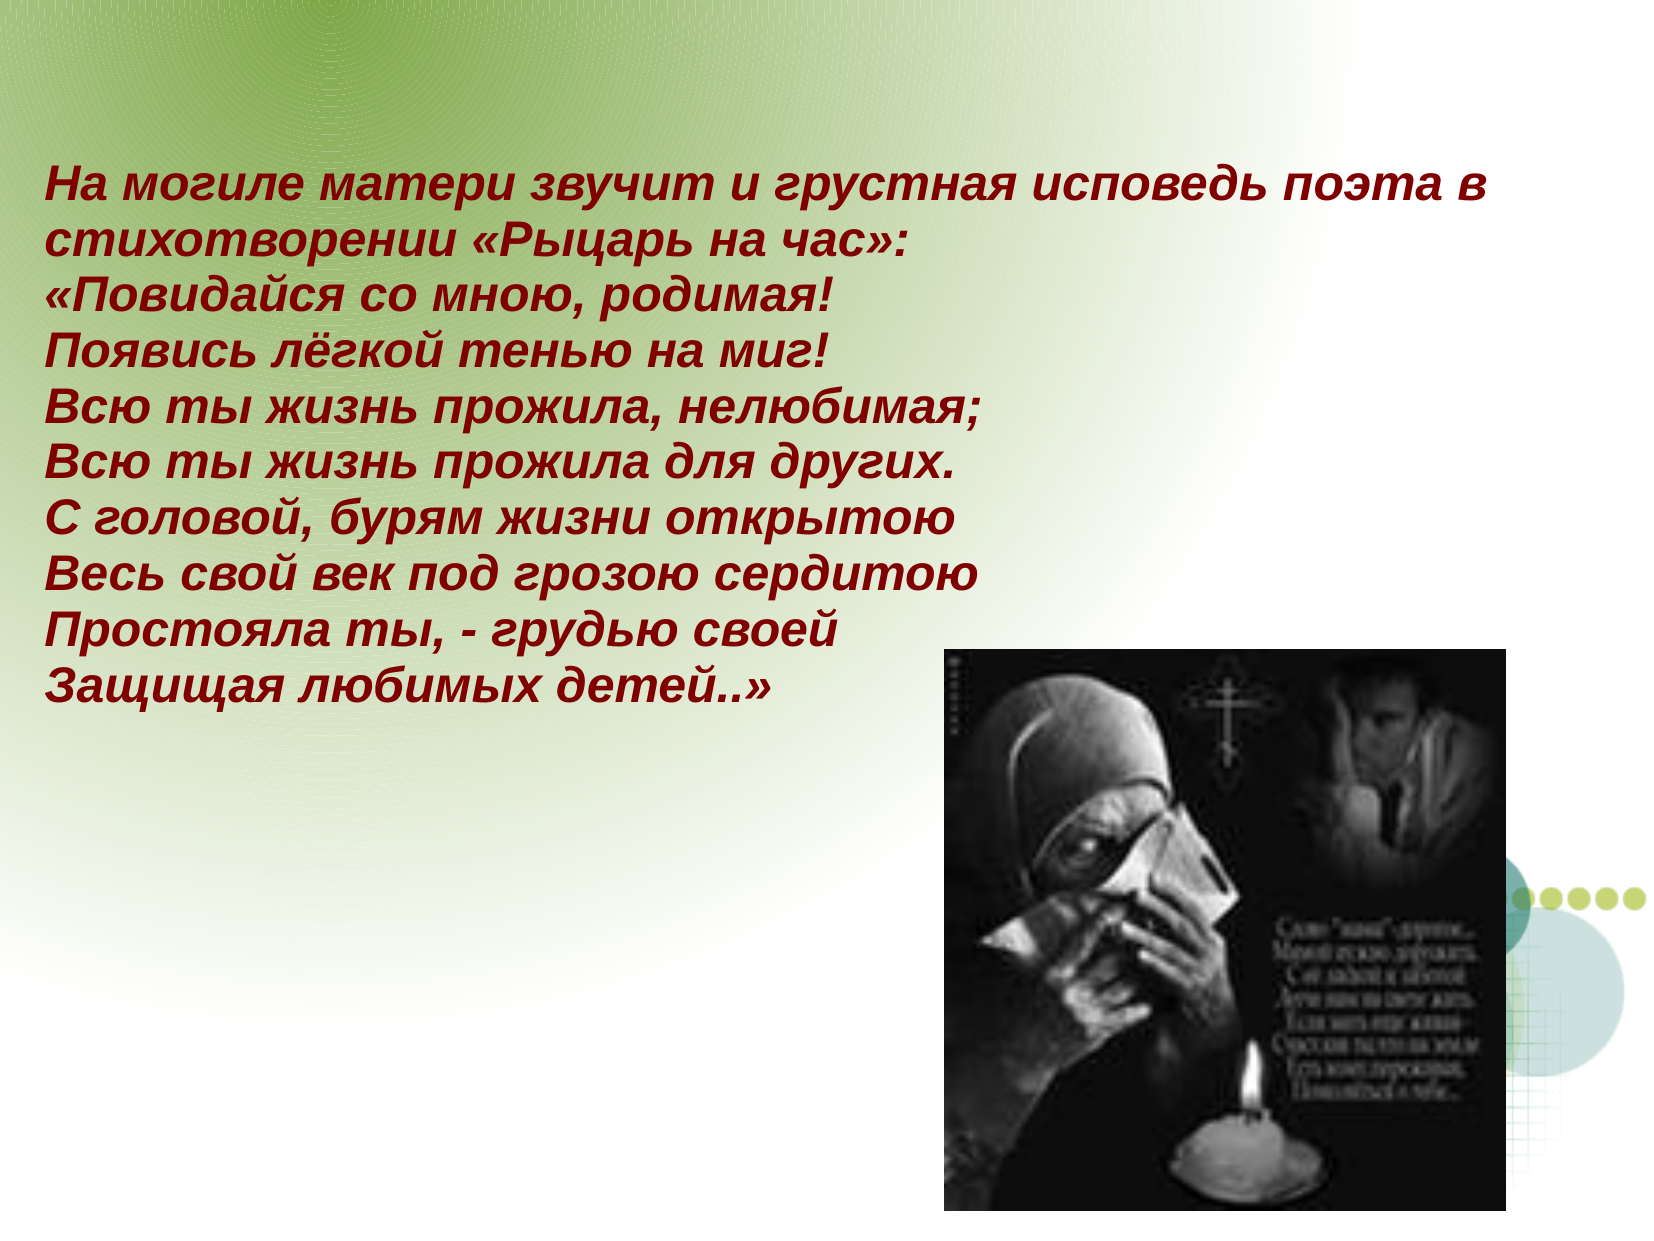

На могиле матери звучит и грустная исповедь поэта в стихотворении «Рыцарь на час»:
«Повидайся со мною, родимая!
Появись лёгкой тенью на миг!
Всю ты жизнь прожила, нелюбимая;
Всю ты жизнь прожила для других.
С головой, бурям жизни открытою
Весь свой век под грозою сердитою
Простояла ты, - грудью своей
Защищая любимых детей..»